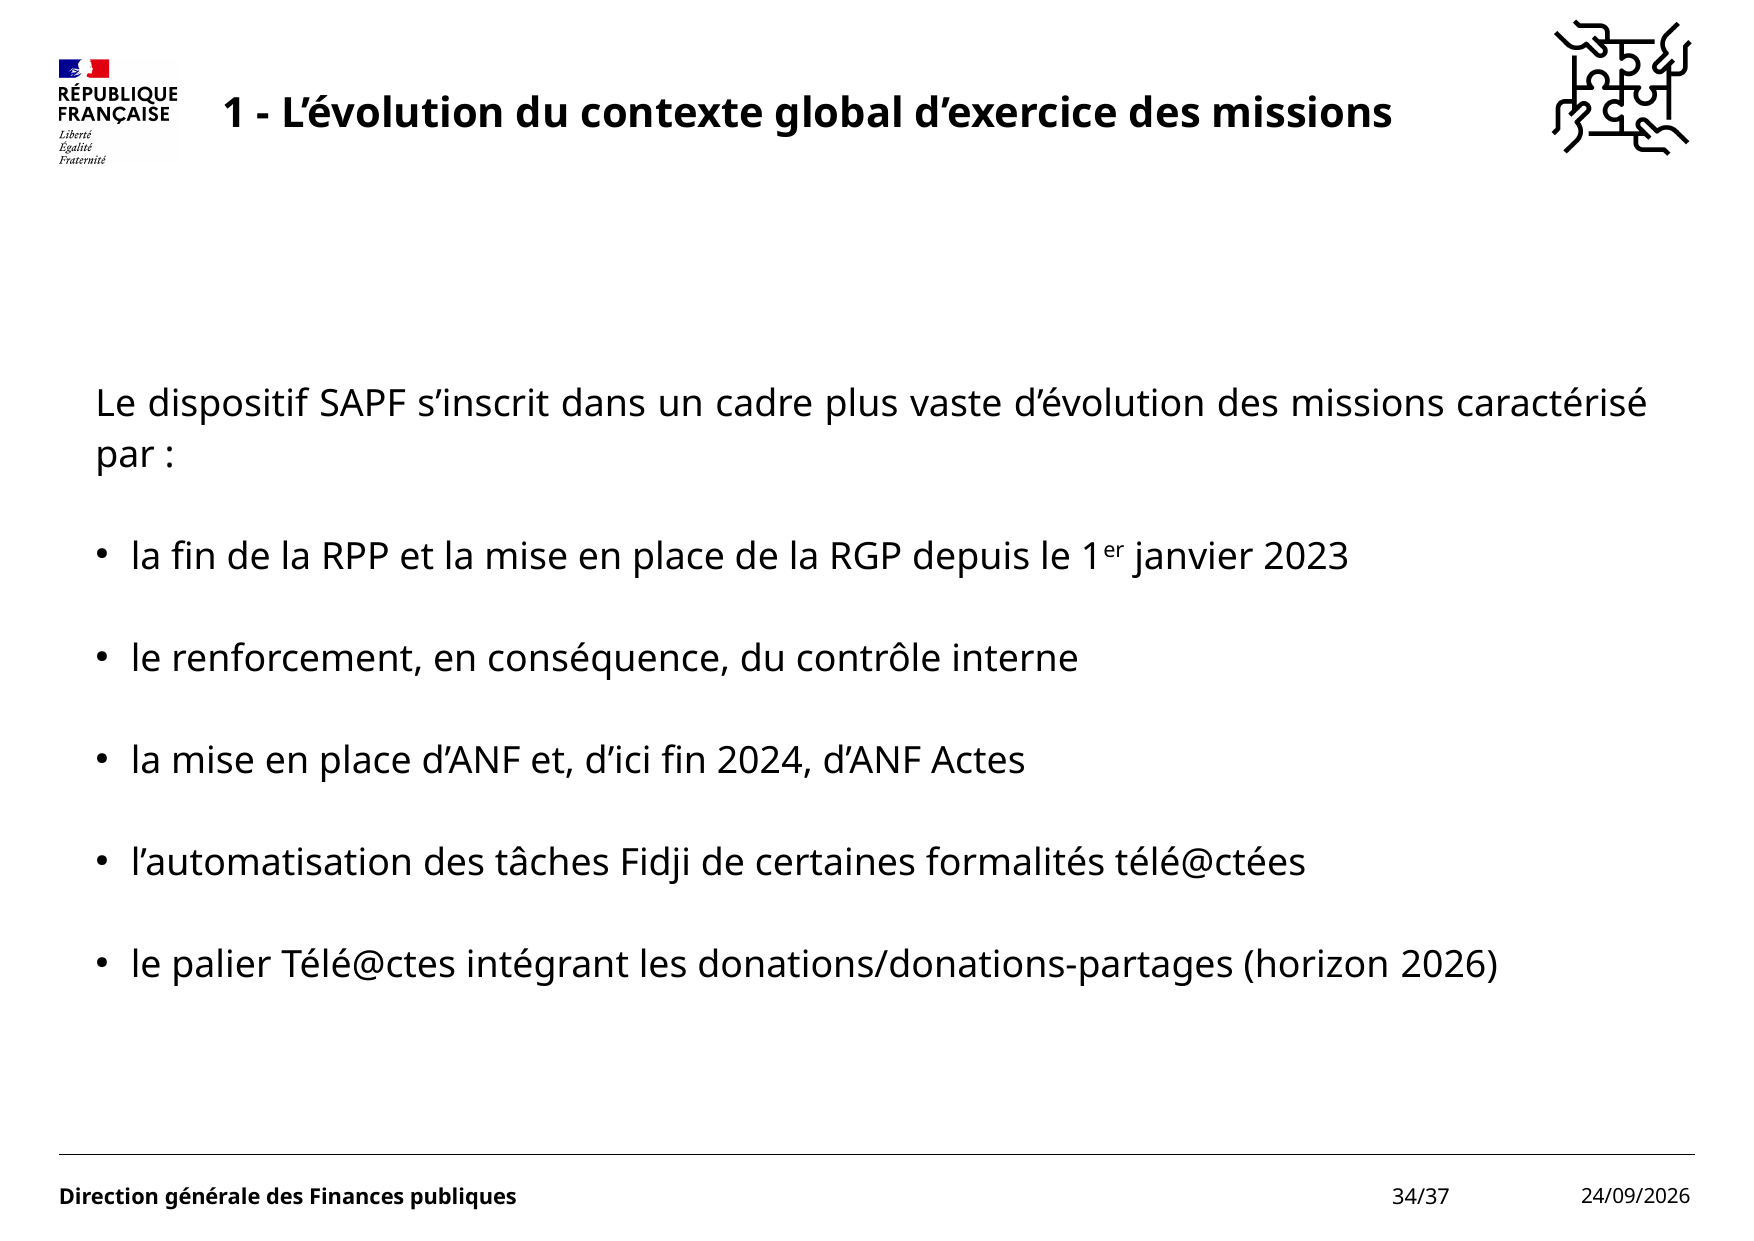

1 - L’évolution du contexte global d’exercice des missions
Le dispositif SAPF s’inscrit dans un cadre plus vaste d’évolution des missions caractérisé par :
la fin de la RPP et la mise en place de la RGP depuis le 1er janvier 2023
le renforcement, en conséquence, du contrôle interne
la mise en place d’ANF et, d’ici fin 2024, d’ANF Actes
l’automatisation des tâches Fidji de certaines formalités télé@ctées
le palier Télé@ctes intégrant les donations/donations-partages (horizon 2026)